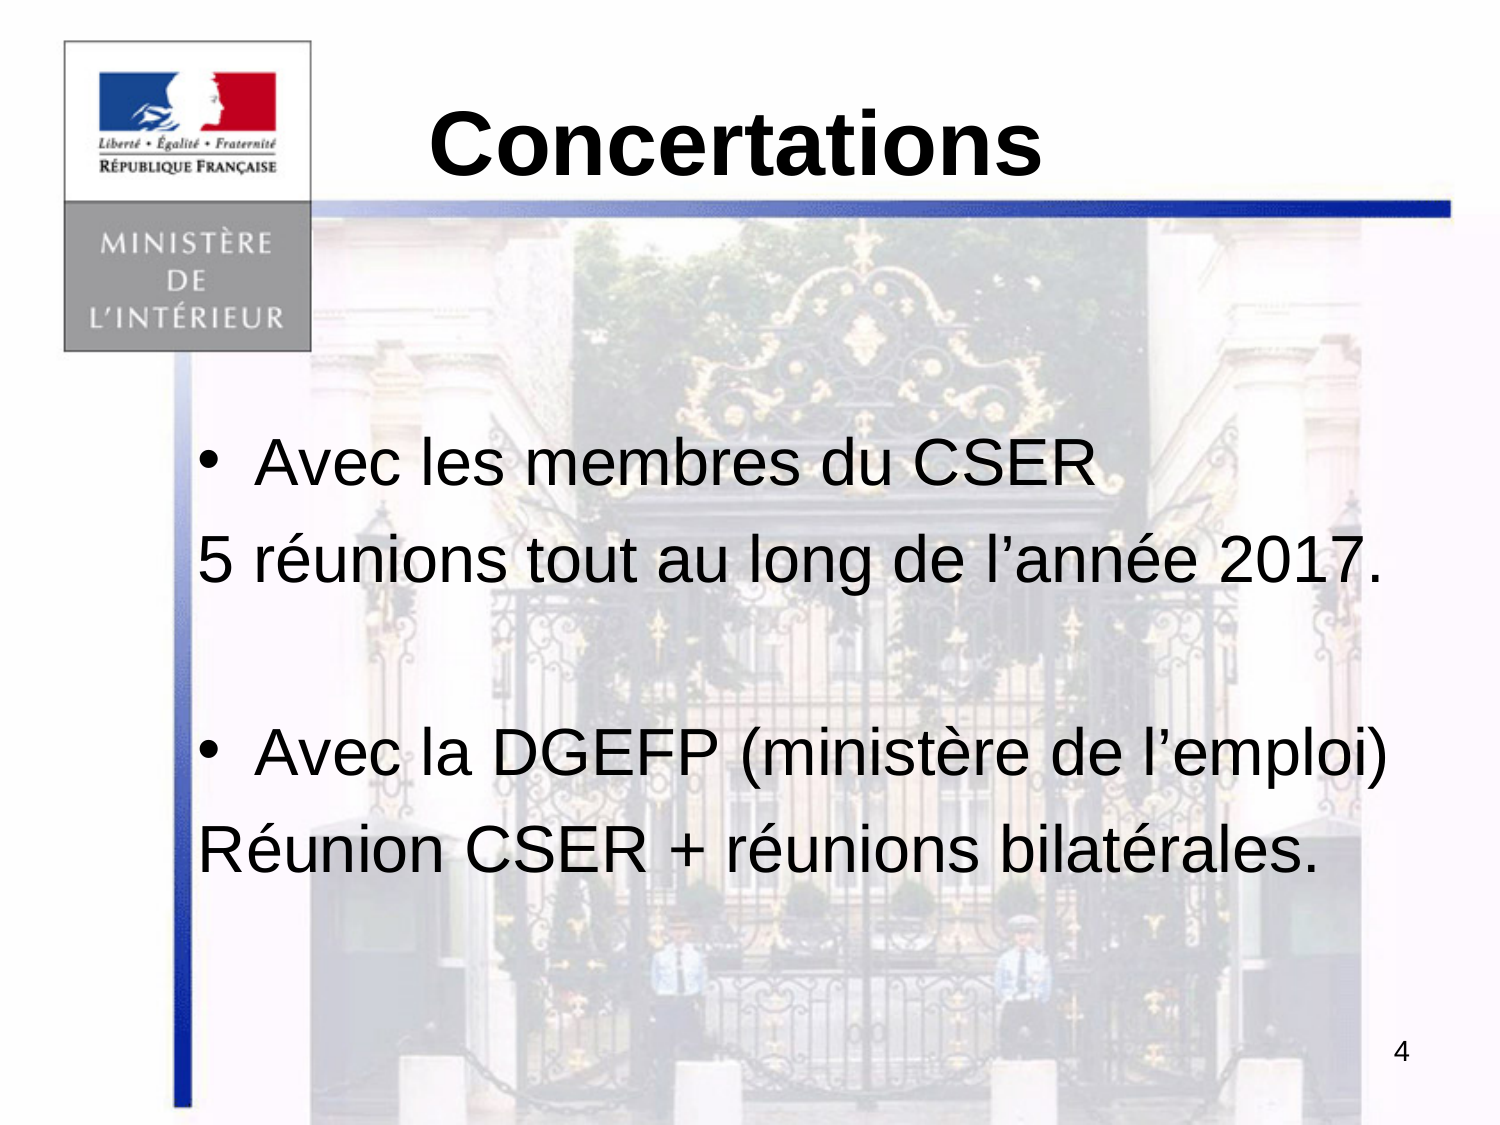

# Concertations
Avec les membres du CSER
5 réunions tout au long de l’année 2017.
Avec la DGEFP (ministère de l’emploi)
Réunion CSER + réunions bilatérales.
3